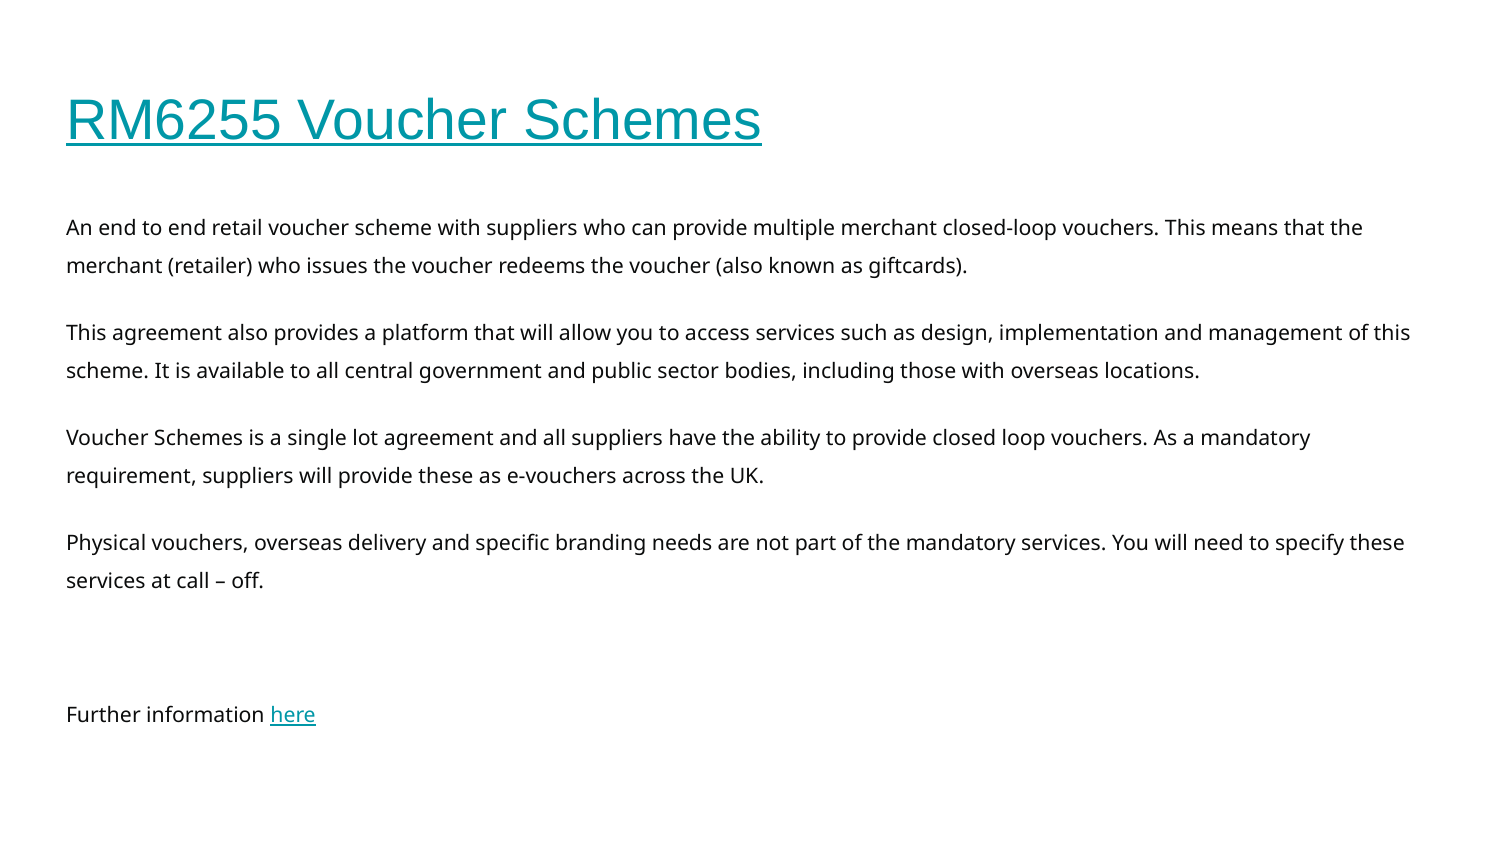

# RM6255 Voucher Schemes
An end to end retail voucher scheme with suppliers who can provide multiple merchant closed-loop vouchers. This means that the merchant (retailer) who issues the voucher redeems the voucher (also known as giftcards).
This agreement also provides a platform that will allow you to access services such as design, implementation and management of this scheme. It is available to all central government and public sector bodies, including those with overseas locations.
Voucher Schemes is a single lot agreement and all suppliers have the ability to provide closed loop vouchers. As a mandatory requirement, suppliers will provide these as e-vouchers across the UK.
Physical vouchers, overseas delivery and specific branding needs are not part of the mandatory services. You will need to specify these services at call – off.
Further information here